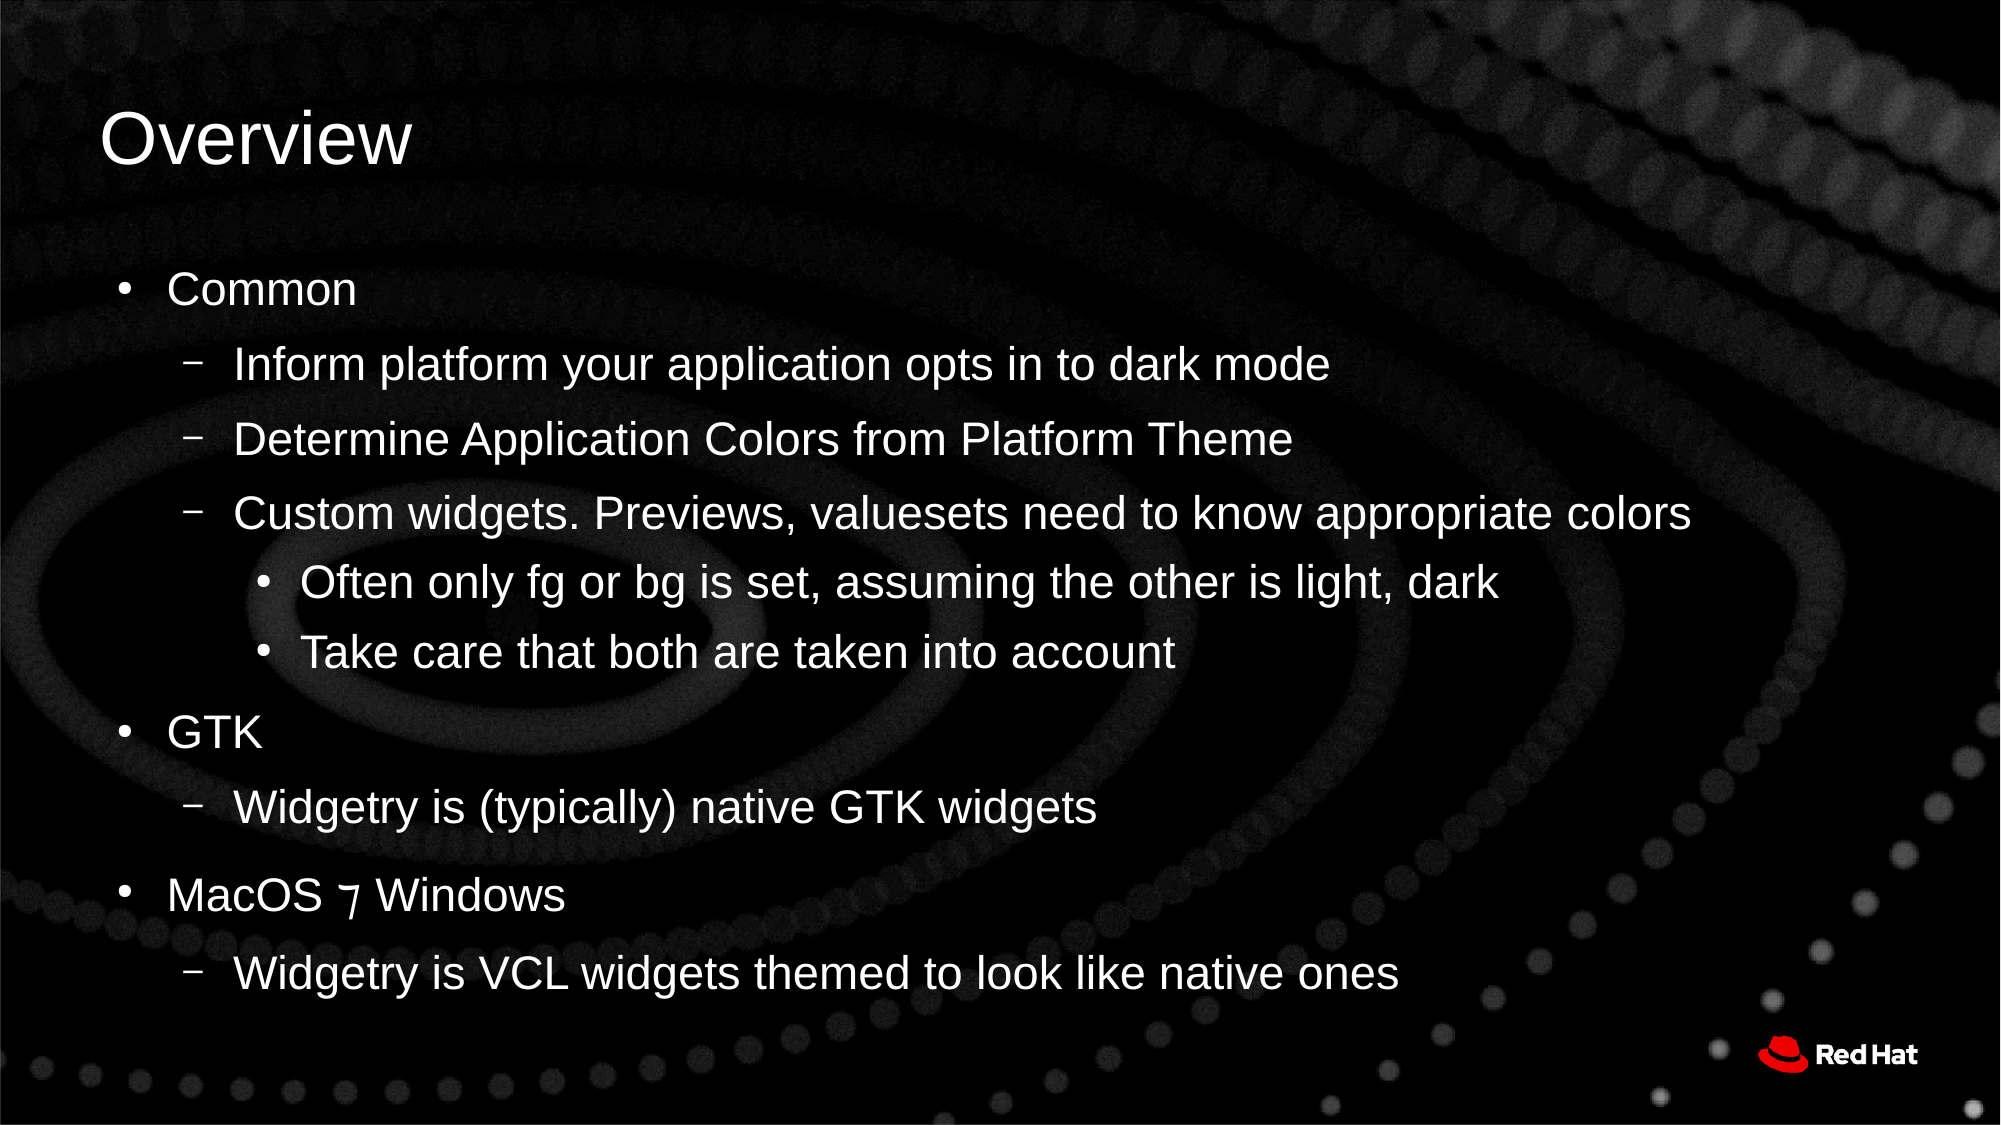

Overview
# Common
Inform platform your application opts in to dark mode
Determine Application Colors from Platform Theme
Custom widgets. Previews, valuesets need to know appropriate colors
Often only fg or bg is set, assuming the other is light, dark
Take care that both are taken into account
GTK
Widgetry is (typically) native GTK widgets
MacOS ⁊ Windows
Widgetry is VCL widgets themed to look like native ones